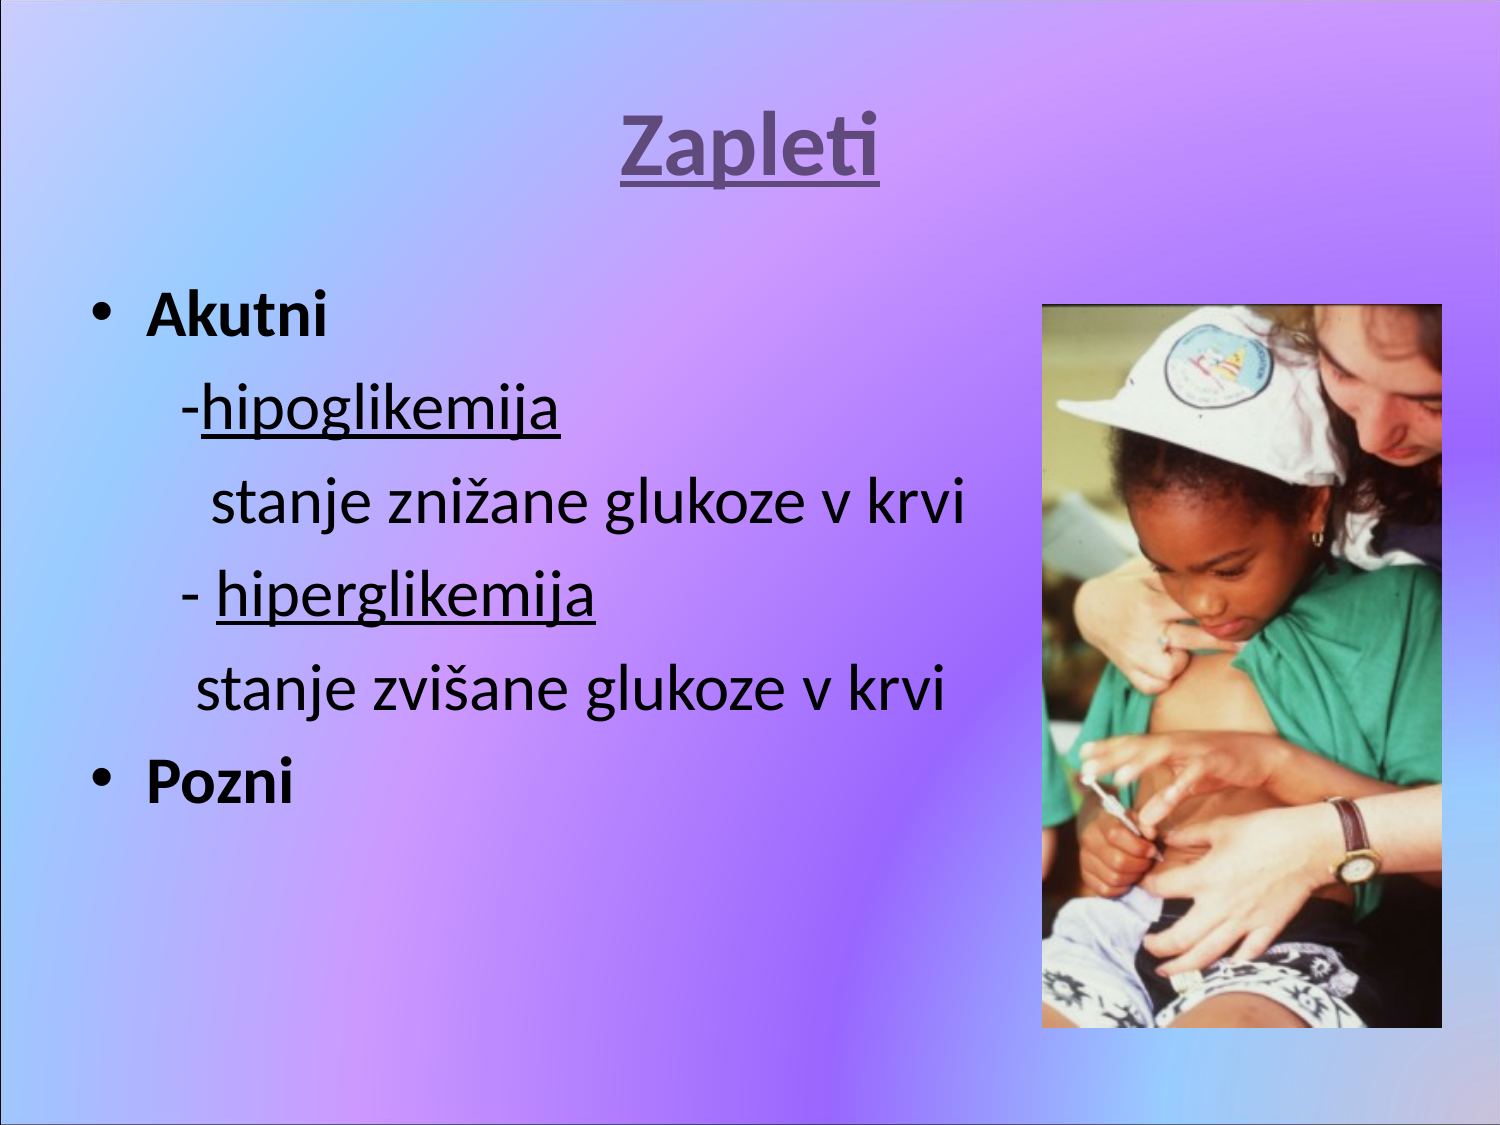

# Zapleti
Akutni
 -hipoglikemija
 stanje znižane glukoze v krvi
 - hiperglikemija
 stanje zvišane glukoze v krvi
Pozni